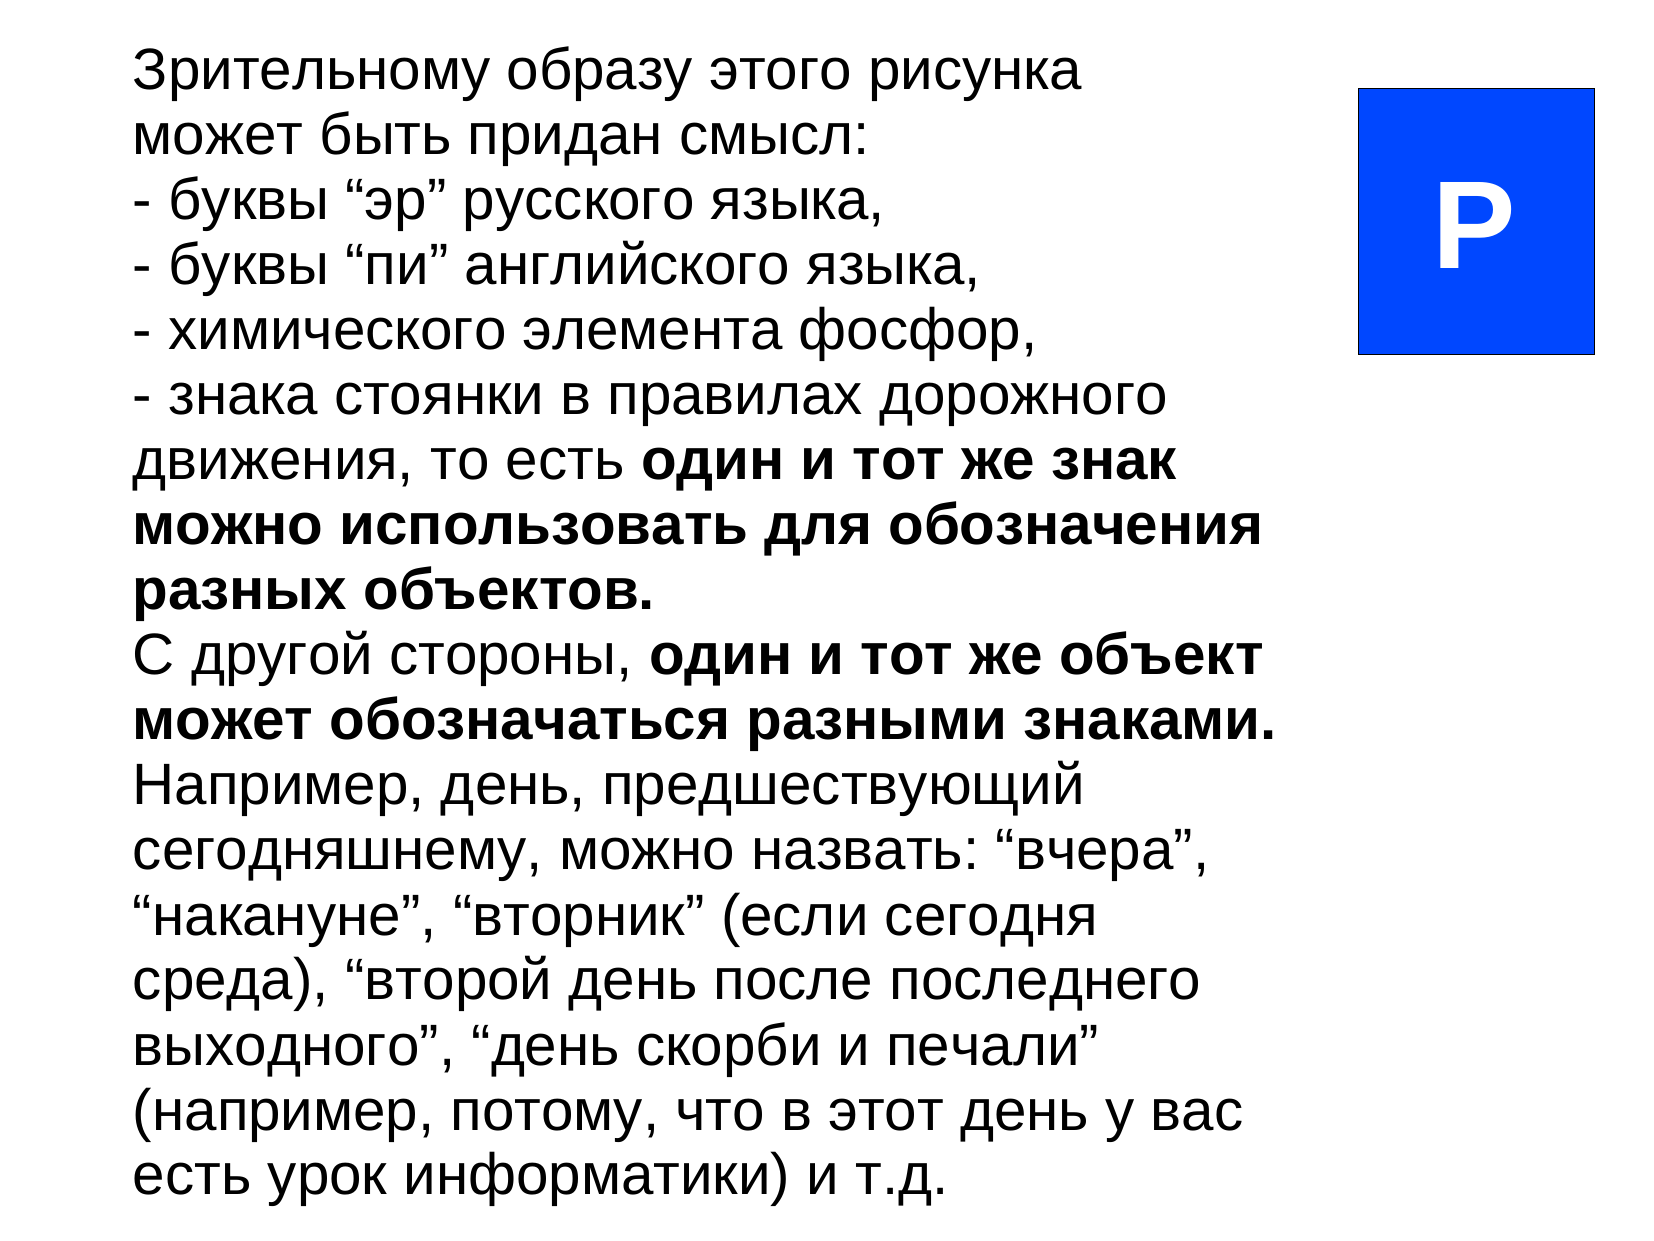

Зрительному образу этого рисунка может быть придан смысл:
- буквы “эр” русского языка,
- буквы “пи” английского языка,
- химического элемента фосфор,
- знака стоянки в правилах дорожного движения, то есть один и тот же знак можно использовать для обозначения разных объектов.
С другой стороны, один и тот же объект может обозначаться разными знаками. Например, день, предшествующий сегодняшнему, можно назвать: “вчера”, “накануне”, “вторник” (если сегодня среда), “второй день после последнего выходного”, “день скорби и печали” (например, потому, что в этот день у вас есть урок информатики) и т.д.
Р